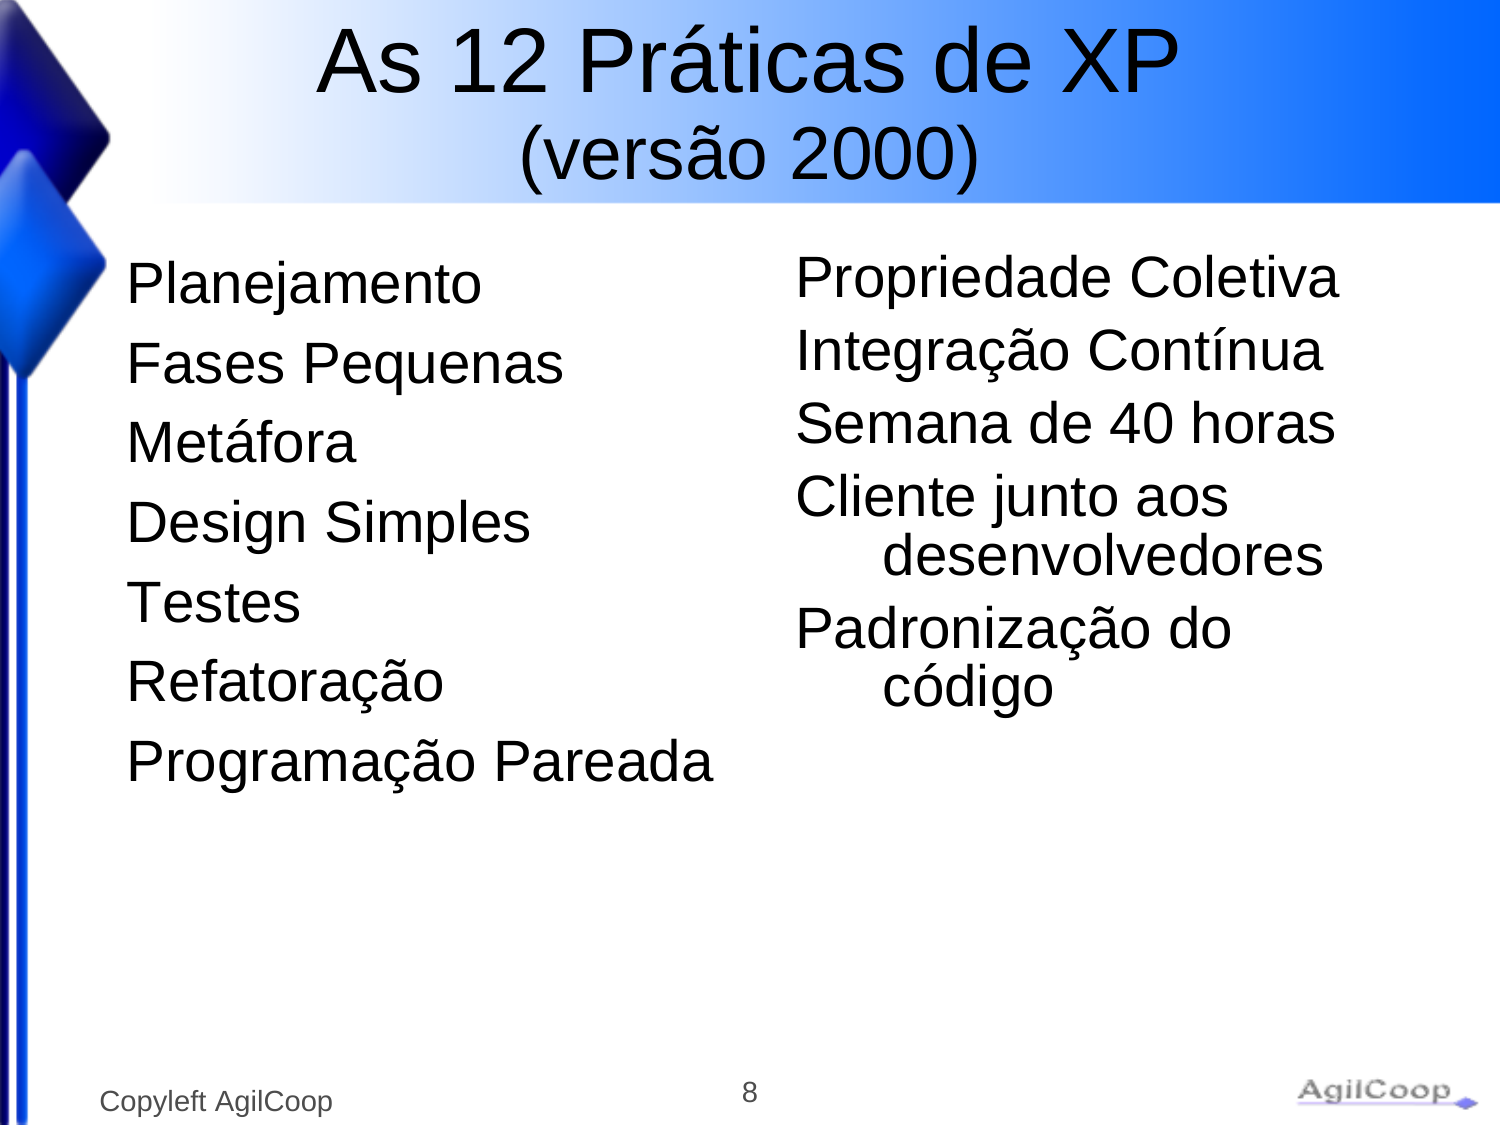

# As 12 Práticas de XP (versão 2000)
Planejamento
Fases Pequenas
Metáfora
Design Simples
Testes
Refatoração
Programação Pareada
Propriedade Coletiva
Integração Contínua
Semana de 40 horas
Cliente junto aos desenvolvedores
Padronização do código
8